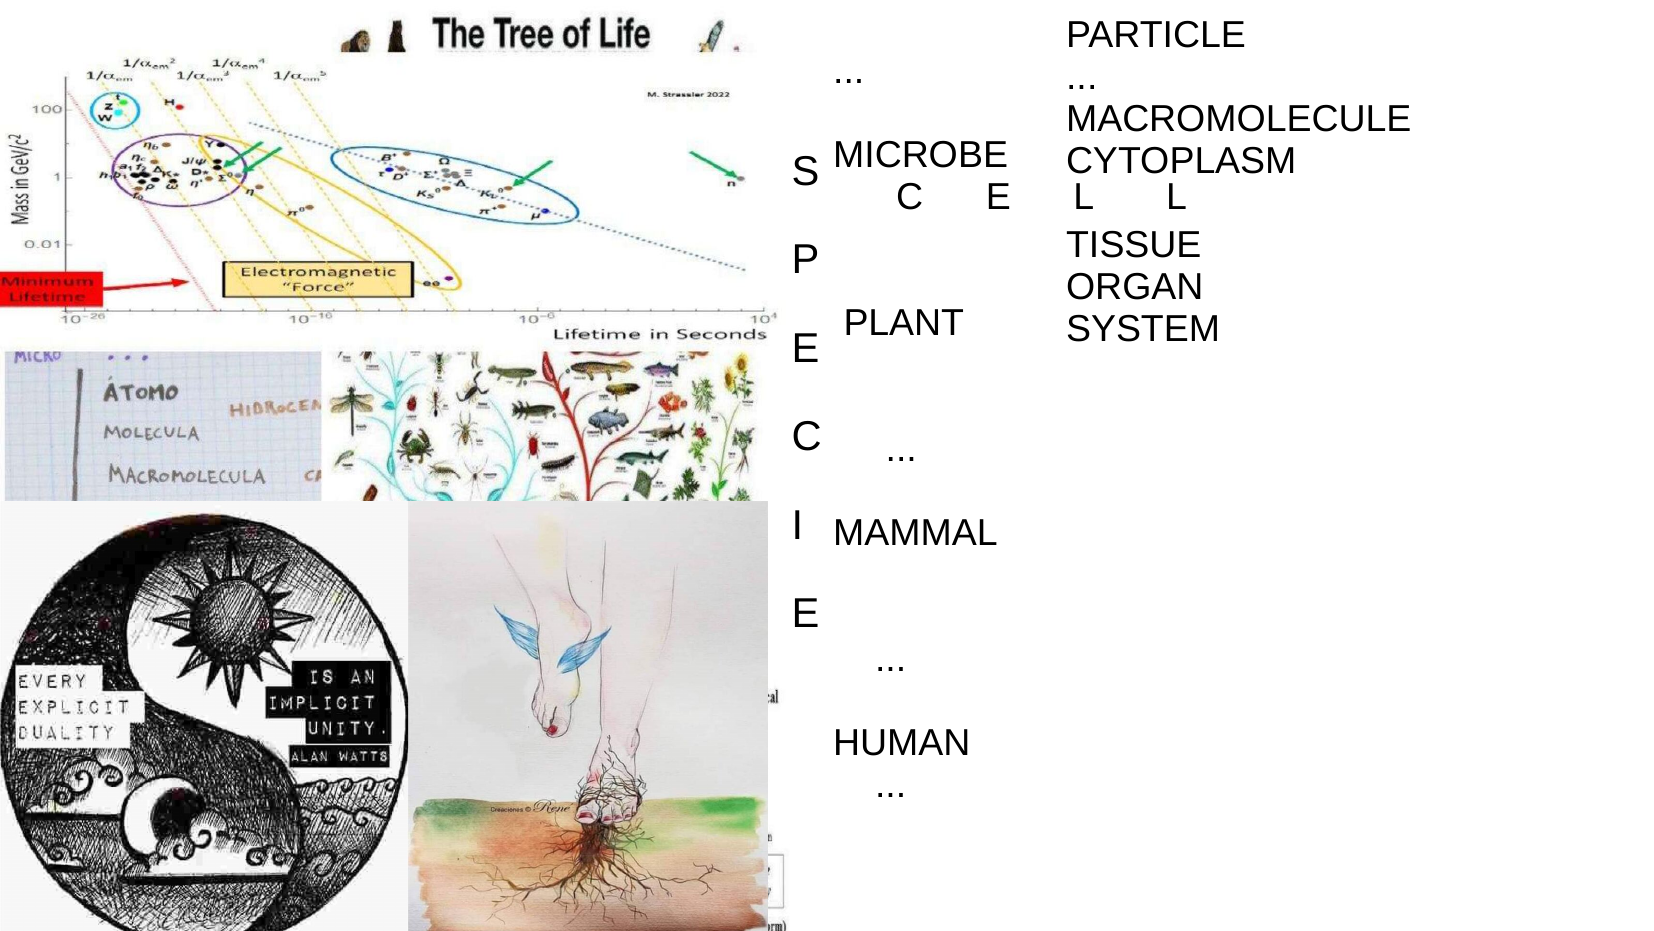

...
 MICROBE
 C E L L
 PLANT
 ...
 MAMMAL
 ...
 HUMAN
 ...
PARTICLE
...
MACROMOLECULE
CYTOPLASM
TISSUE
ORGAN
SYSTEM
S
P
E
C
I
E